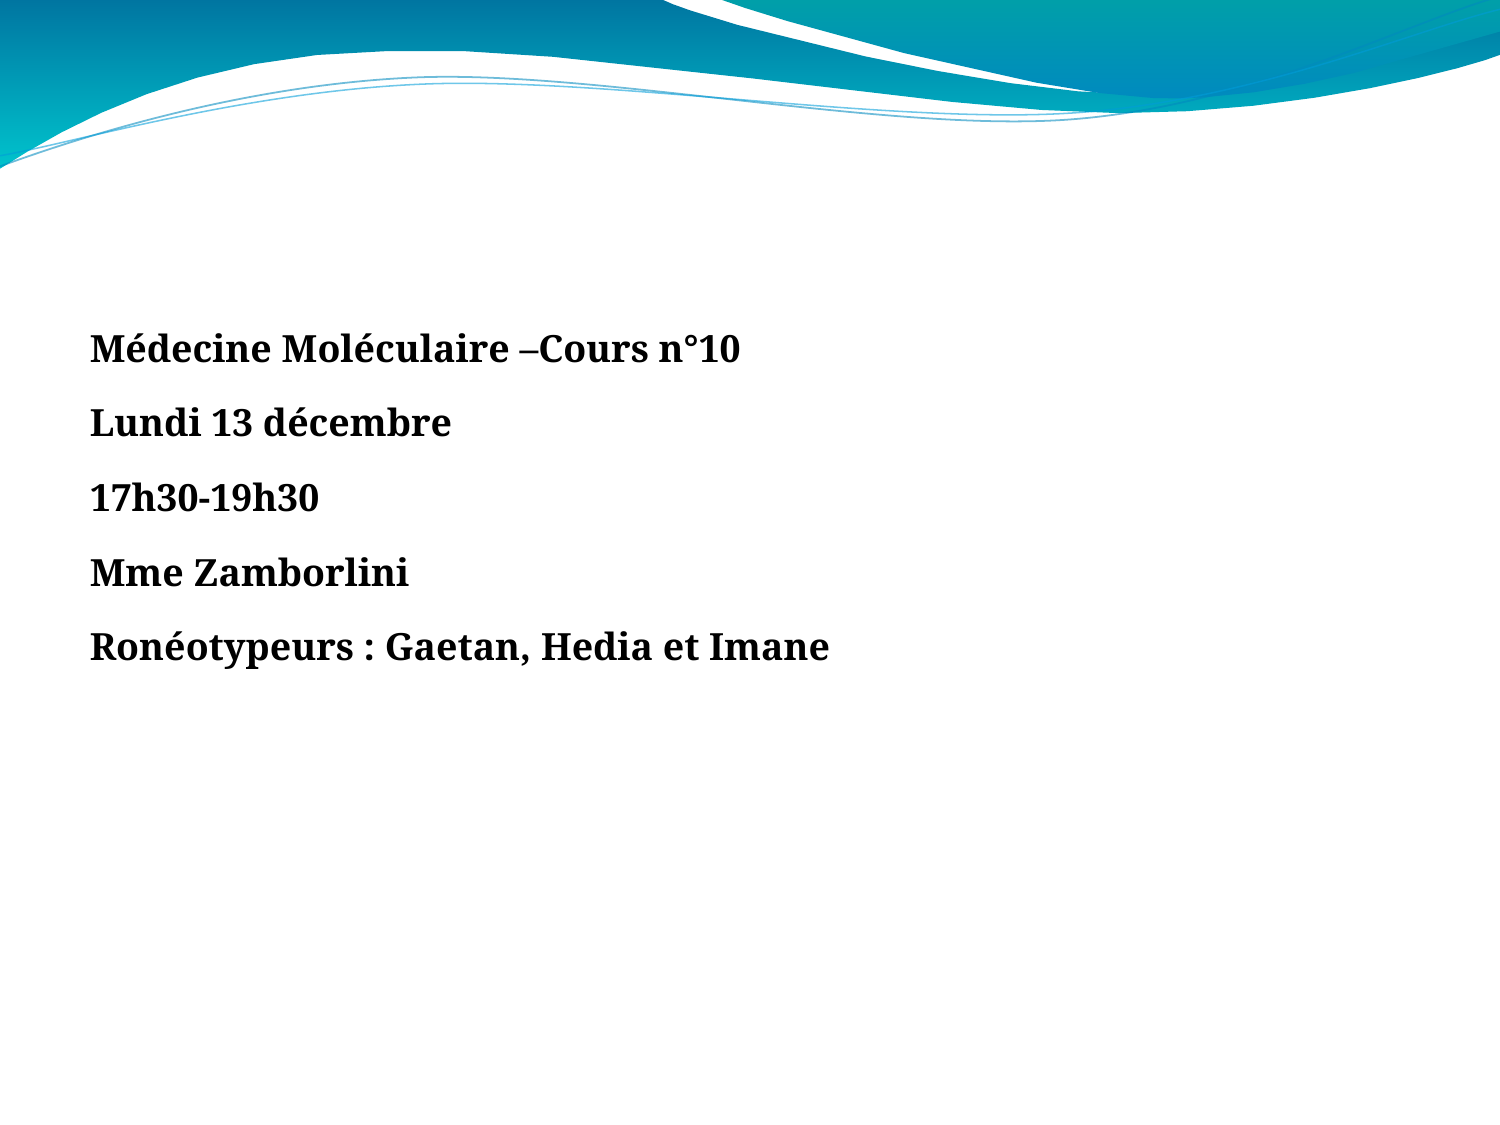

#
Médecine Moléculaire –Cours n°10
Lundi 13 décembre
17h30-19h30
Mme Zamborlini
Ronéotypeurs : Gaetan, Hedia et Imane
 GENETIQUE MOLECULAIRE ET CELLULAIRE
 DES INFECTIONS RETROVIRALES